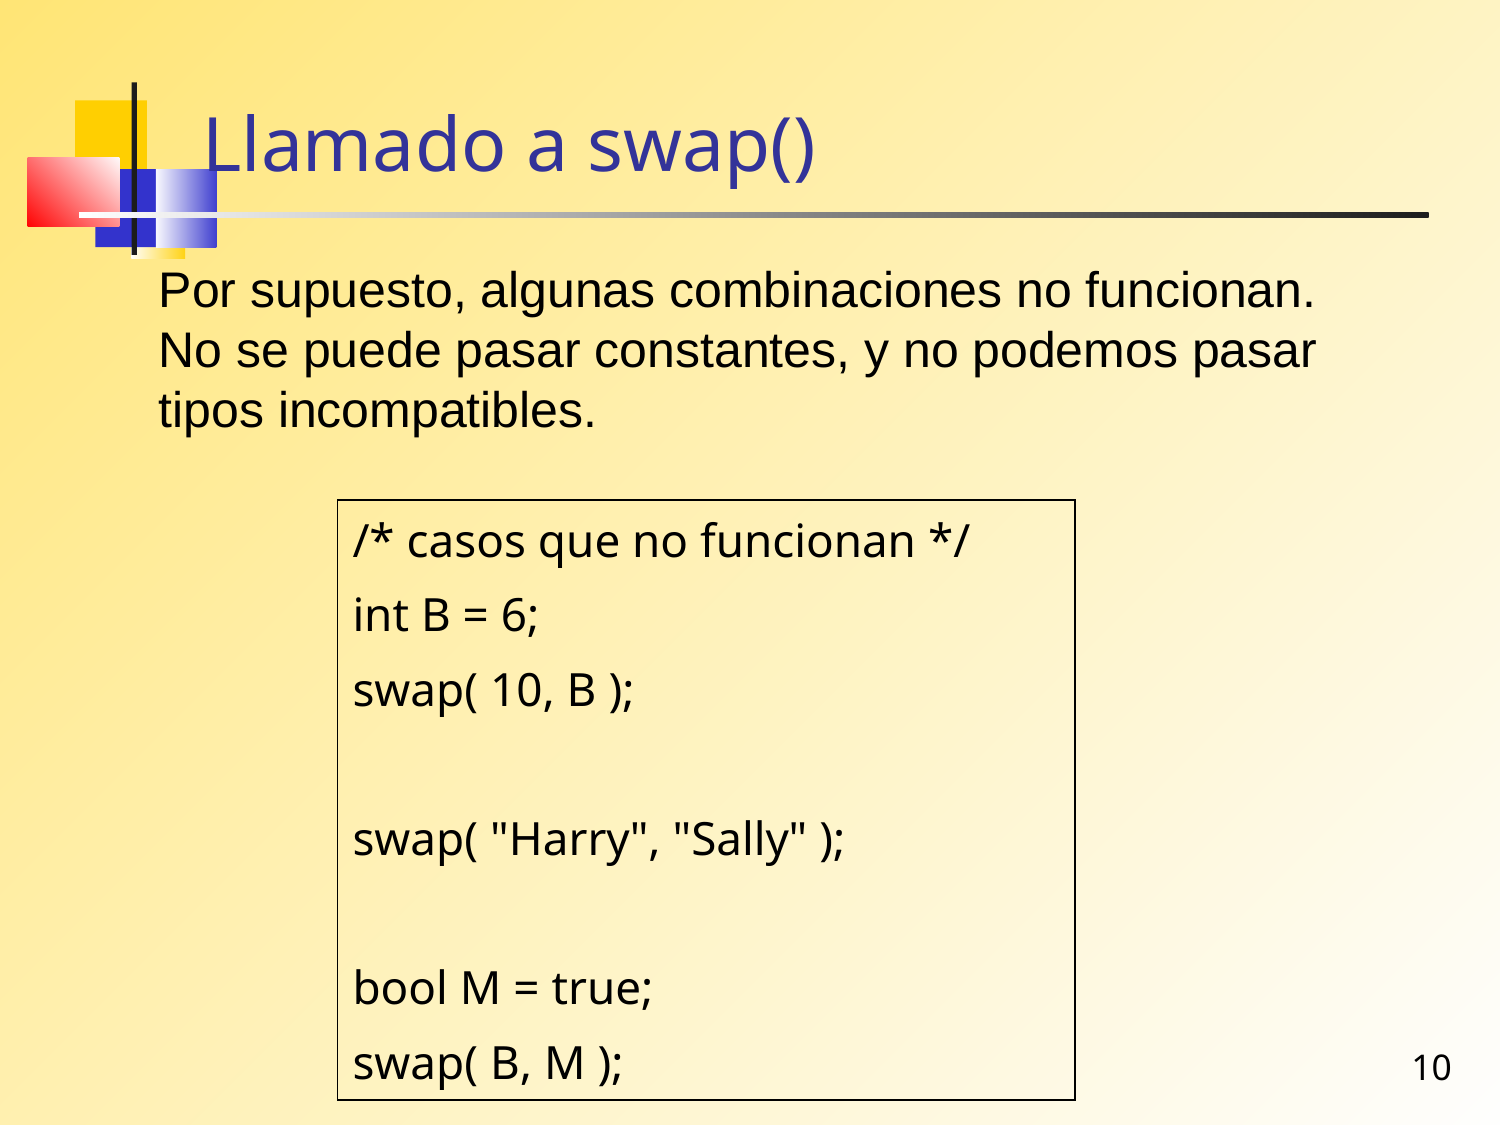

# Llamado a swap()‏
Por supuesto, algunas combinaciones no funcionan. No se puede pasar constantes, y no podemos pasar tipos incompatibles.
/* casos que no funcionan */
int B = 6;
swap( 10, B );
swap( "Harry", "Sally" );
bool M = true;
swap( B, M );
10